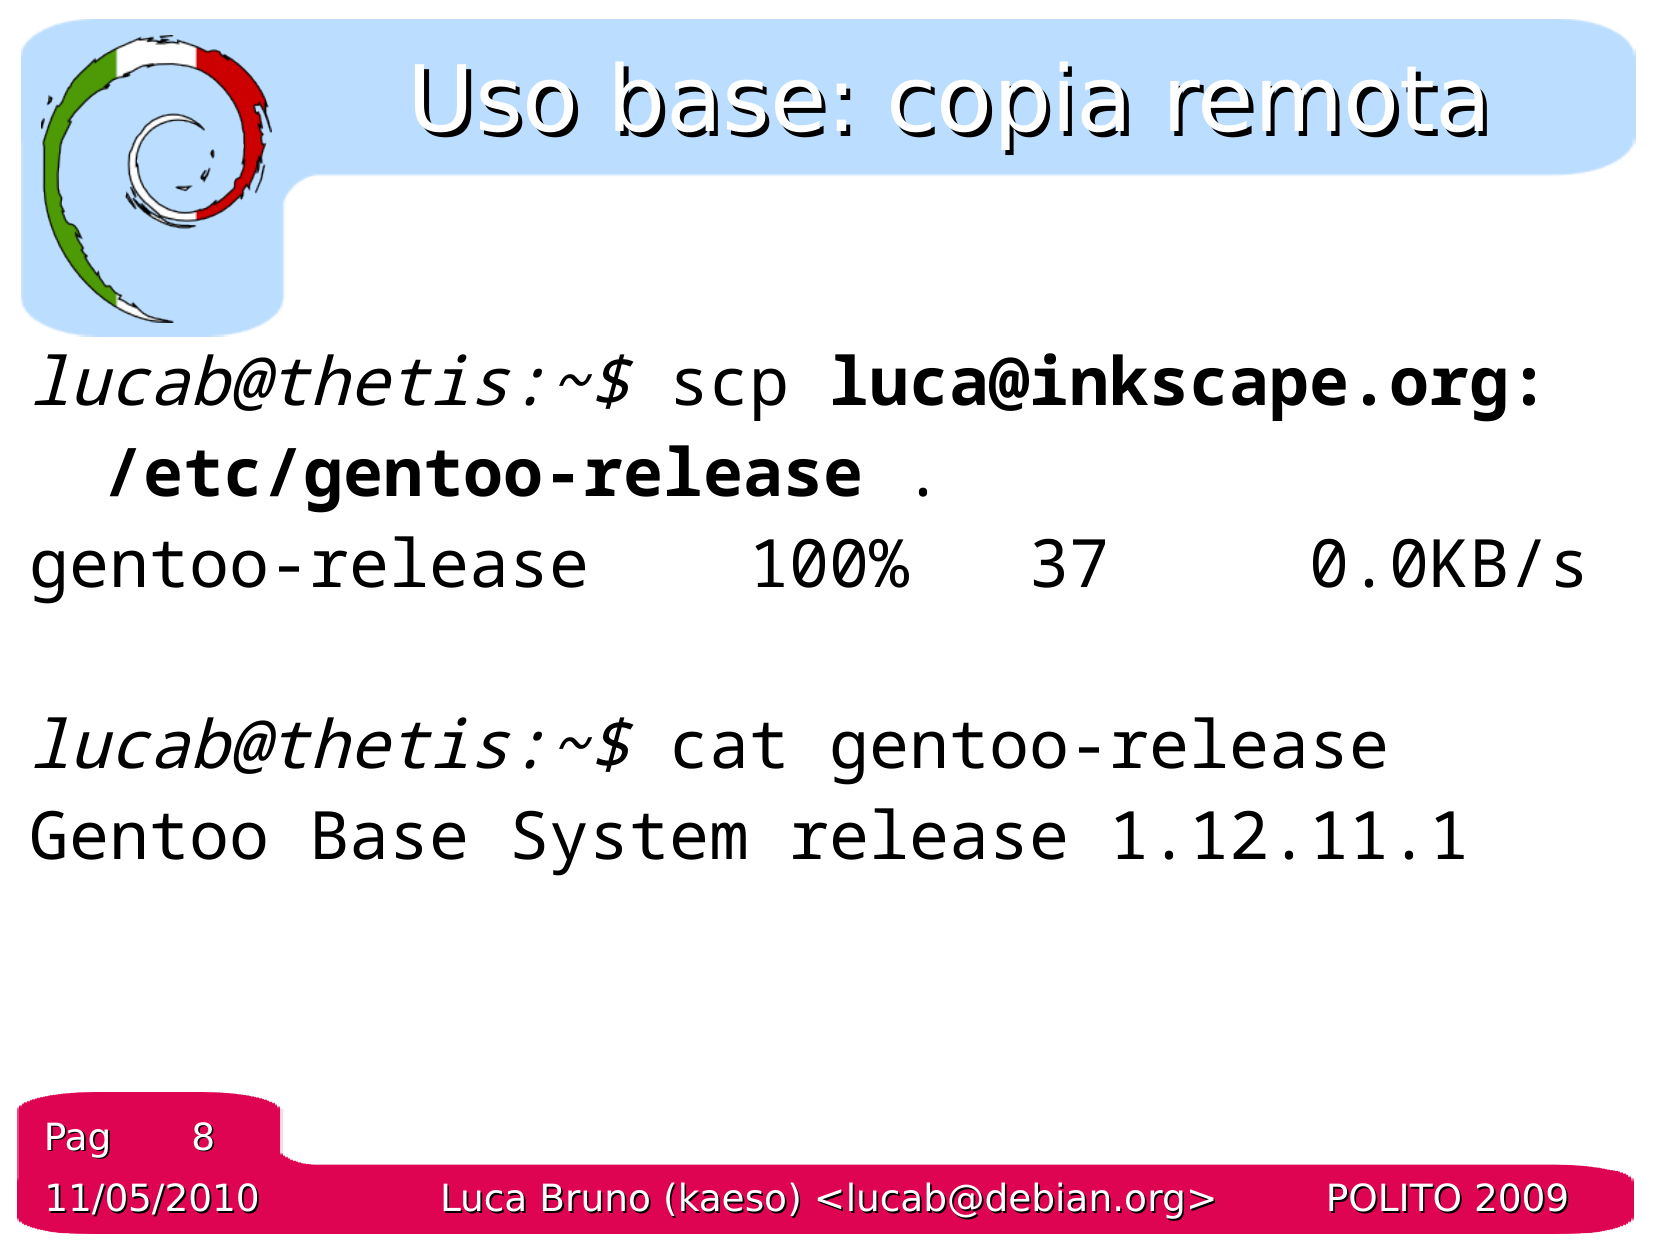

# Uso base: copia remota
lucab@thetis:~$ scp luca@inkscape.org:
	/etc/gentoo-release .
gentoo-release 100% 37 0.0KB/s
lucab@thetis:~$ cat gentoo-release
Gentoo Base System release 1.12.11.1
Pag
Luca Bruno (kaeso) <lucab@debian.org> 		POLITO 2009
11/05/2010